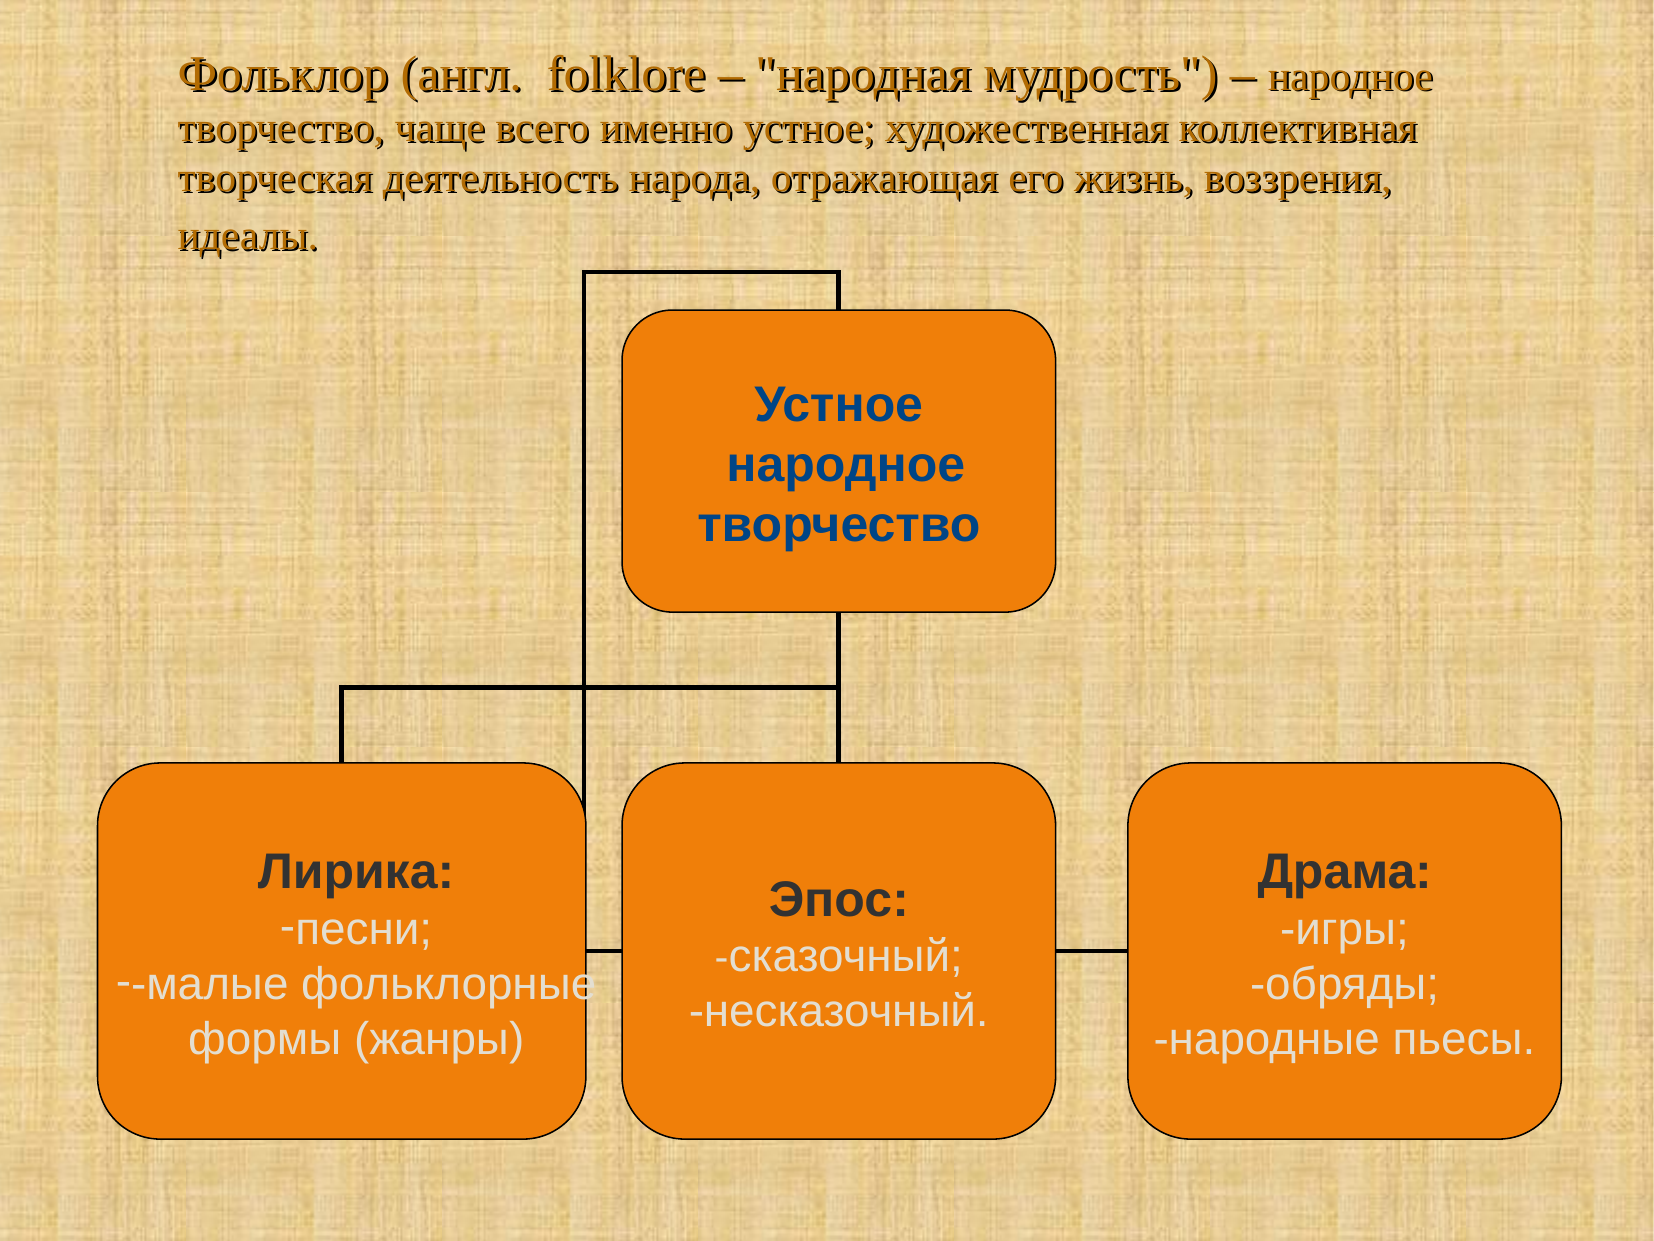

Фольклор (англ. folklore – "народная мудрость") – народное творчество, чаще всего именно устное; художественная коллективная творческая деятельность народа, отражающая его жизнь, воззрения, идеалы.
Устное
 народное
творчество
Лирика:
песни;
-малые фольклорные
формы (жанры)
Эпос:
-сказочный;
-несказочный.
Драма:
-игры;
-обряды;
-народные пьесы.